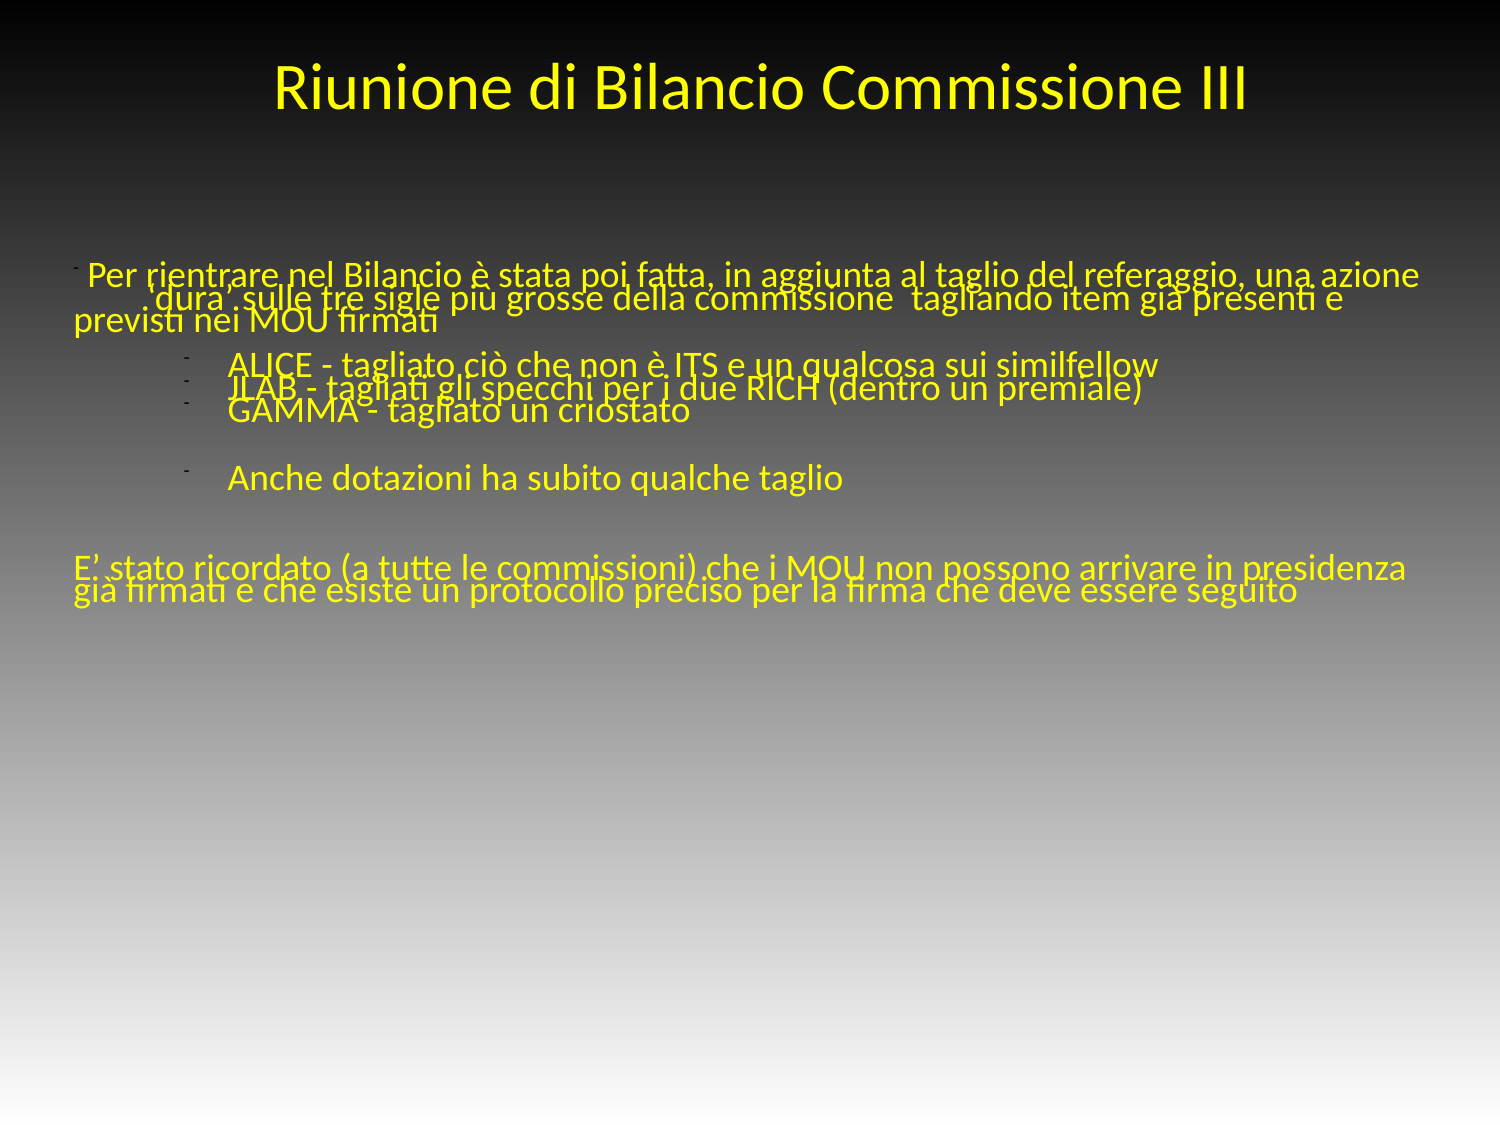

Riunione di Bilancio Commissione III
 Per rientrare nel Bilancio è stata poi fatta, in aggiunta al taglio del referaggio, una azione 	‘dura’ sulle tre sigle più grosse della commissione tagliando item già presenti e 	previsti nei MOU firmati
 ALICE - tagliato ciò che non è ITS e un qualcosa sui similfellow
 JLAB - tagliati gli specchi per i due RICH (dentro un premiale)
 GAMMA - tagliato un criostato
 Anche dotazioni ha subito qualche taglio
E’ stato ricordato (a tutte le commissioni) che i MOU non possono arrivare in presidenza già firmati e che esiste un protocollo preciso per la firma che deve essere seguito